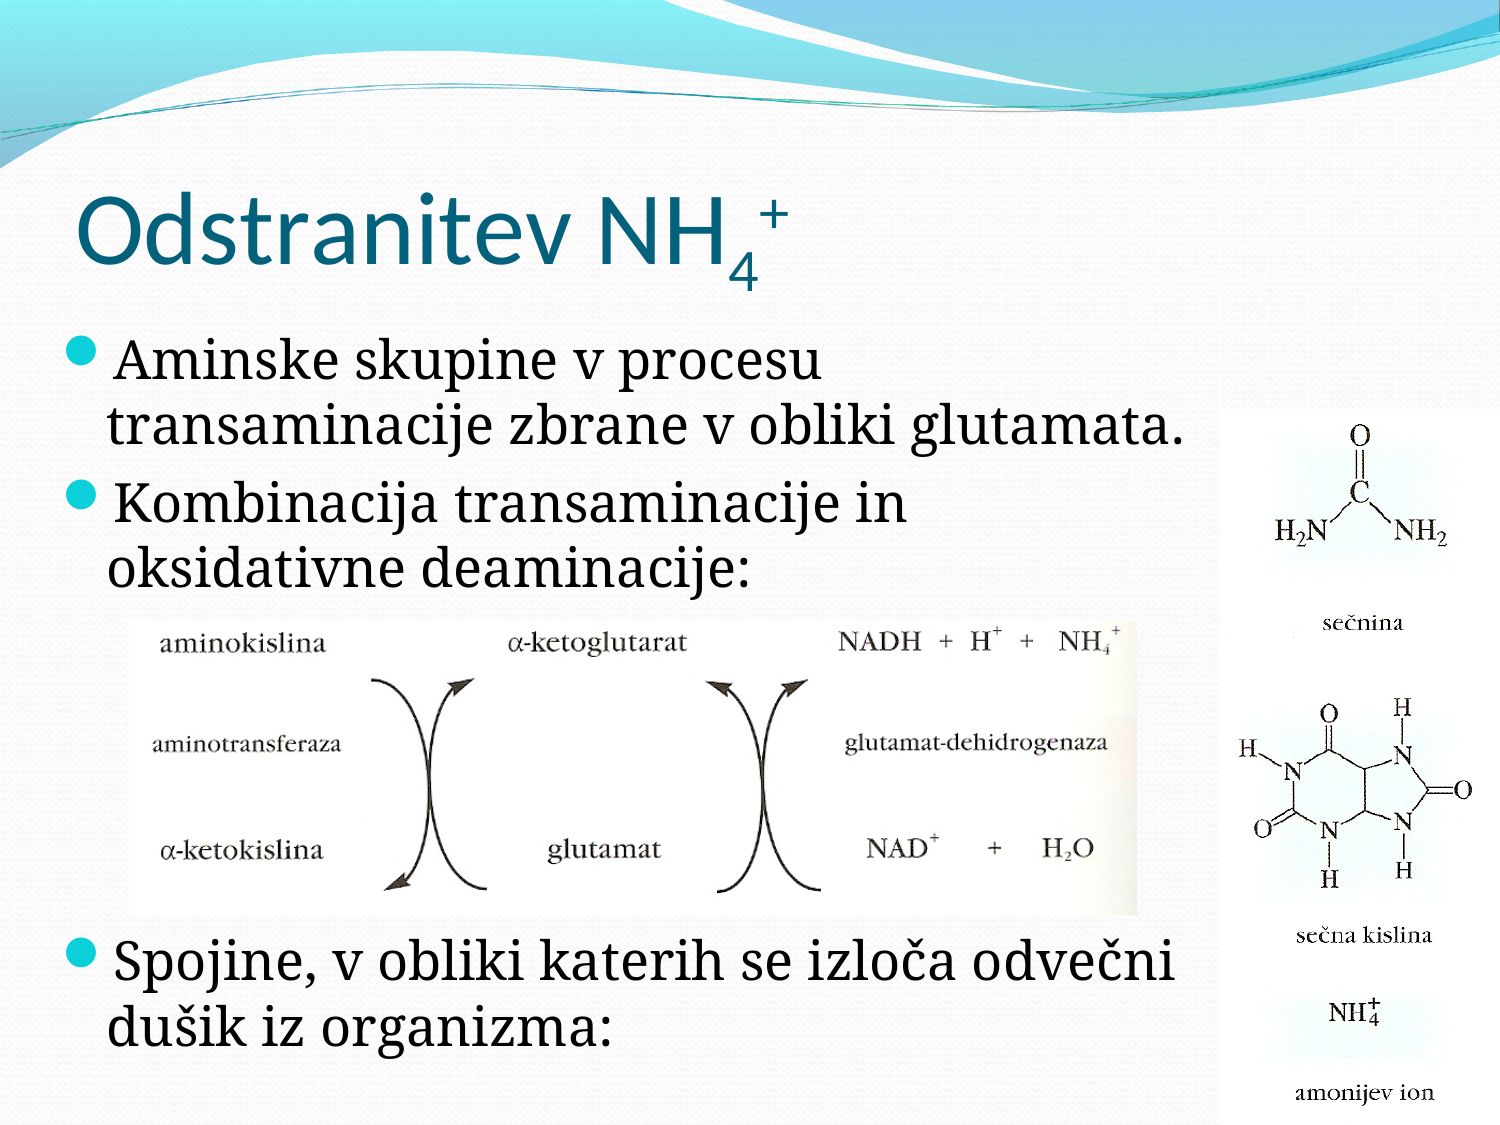

# Odstranitev NH4+
Aminske skupine v procesu transaminacije zbrane v obliki glutamata.
Kombinacija transaminacije in oksidativne deaminacije:
Spojine, v obliki katerih se izloča odvečni dušik iz organizma: